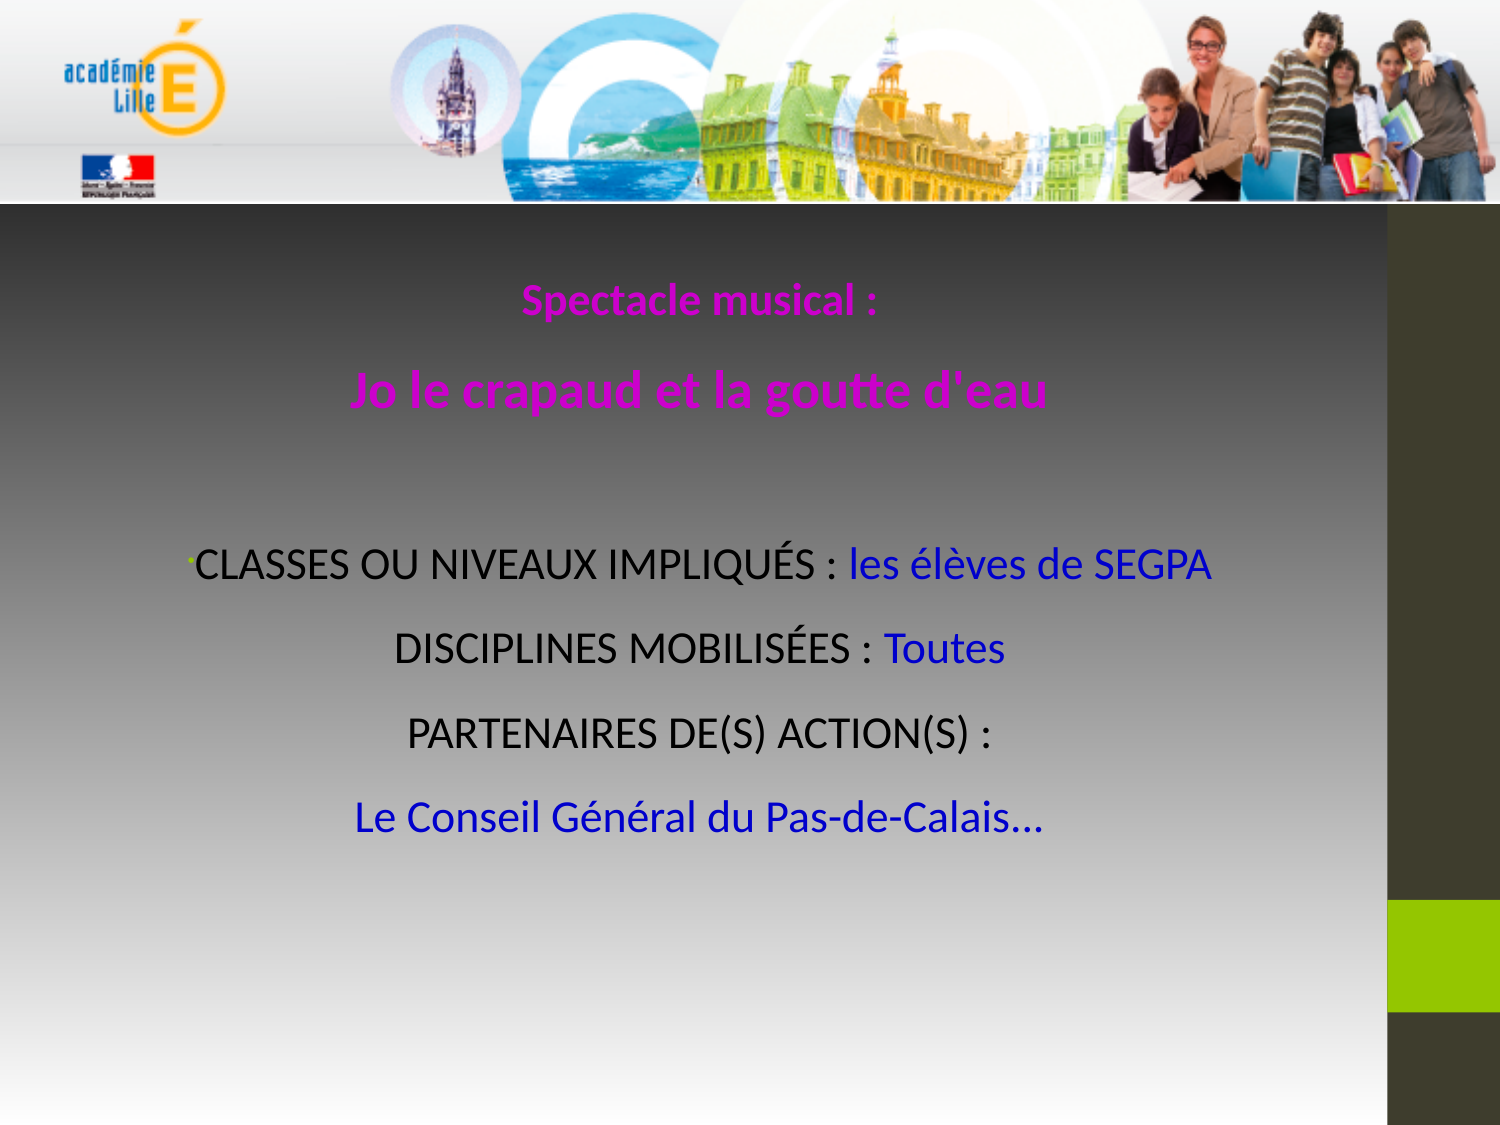

# Spectacle musical :
Jo le crapaud et la goutte d'eau
CLASSES OU NIVEAUX IMPLIQUÉS : les élèves de SEGPA
DISCIPLINES MOBILISÉES : Toutes
PARTENAIRES DE(S) ACTION(S) :
Le Conseil Général du Pas-de-Calais...